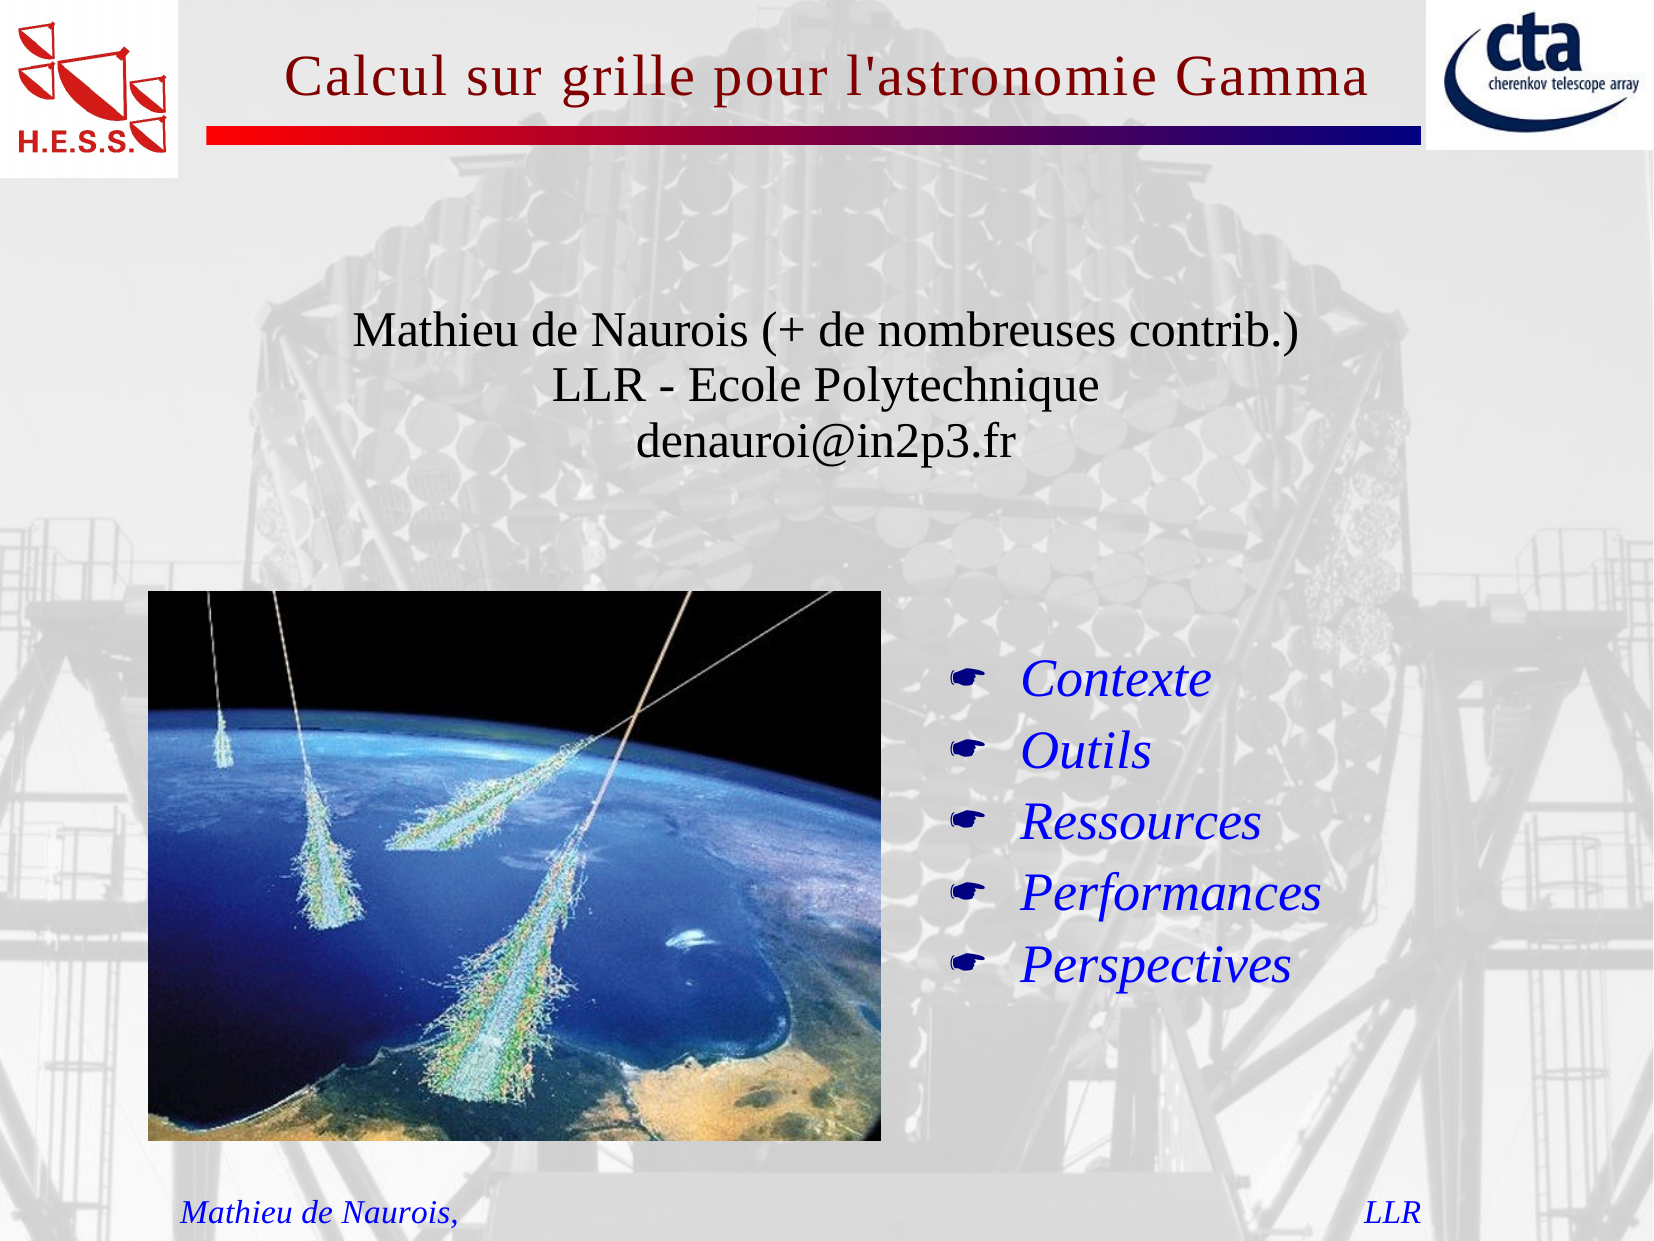

# Calcul sur grille pour l'astronomie Gamma
Mathieu de Naurois (+ de nombreuses contrib.)
LLR - Ecole Polytechnique
denauroi@in2p3.fr
Contexte
Outils
Ressources
Performances
Perspectives